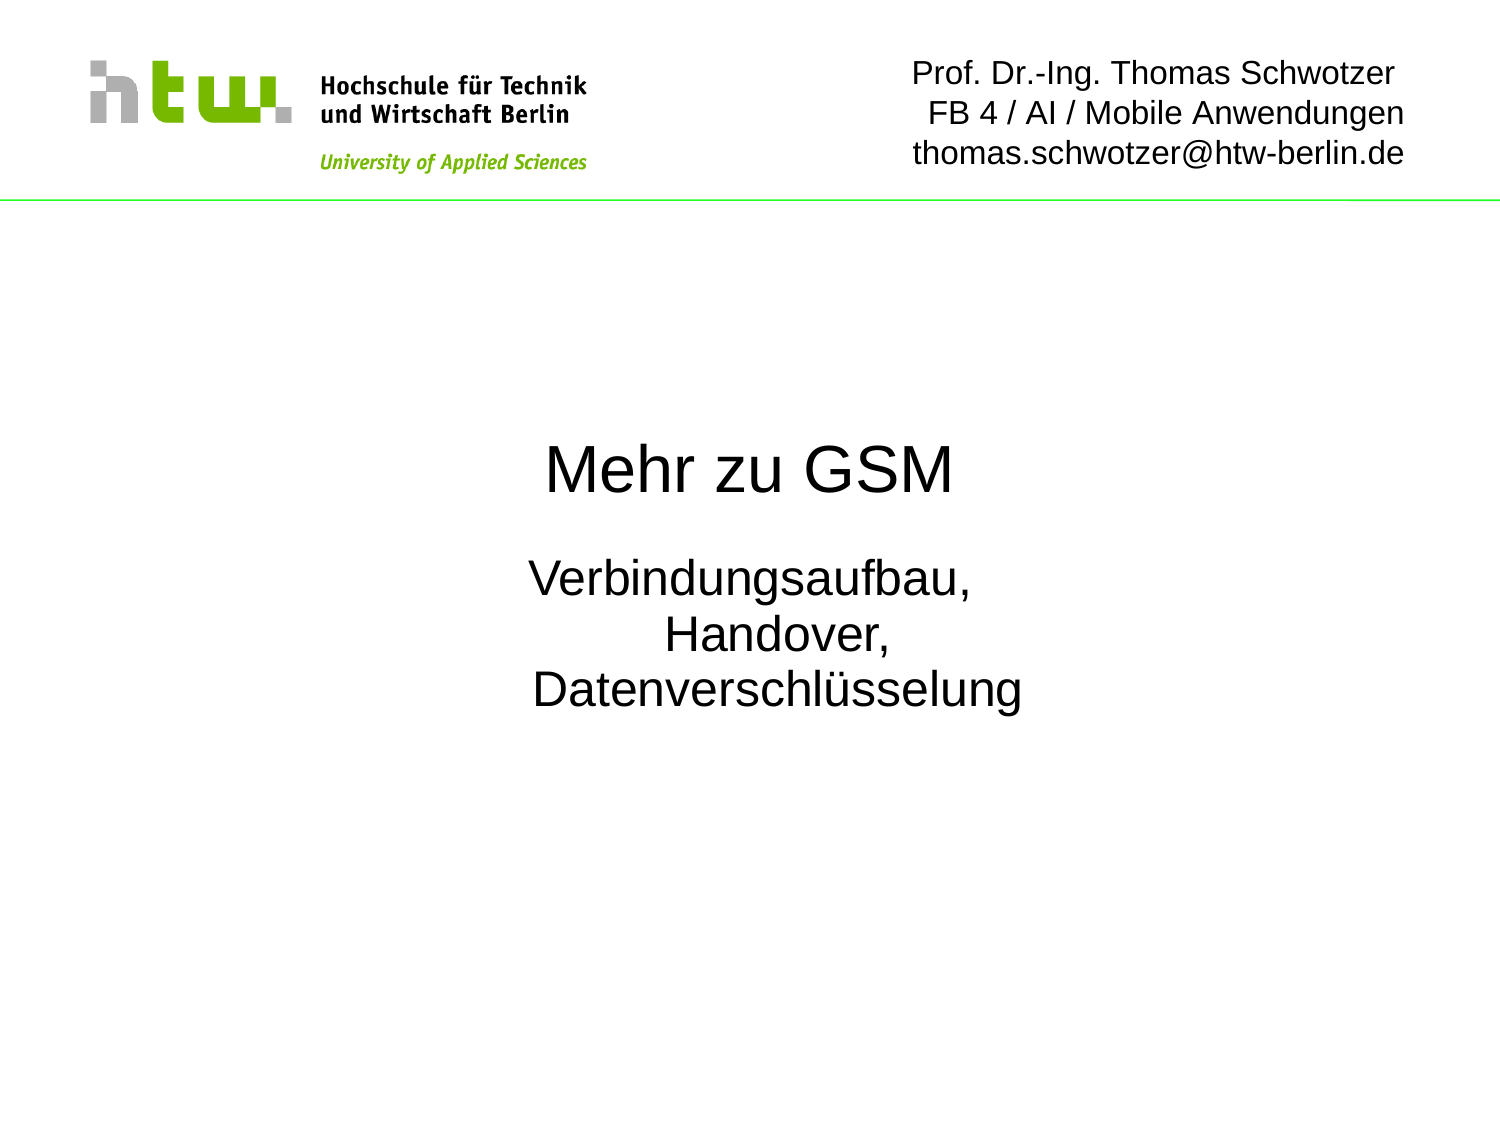

Verbindungsaufbau,
Handover,
Datenverschlüsselung
# Mehr zu GSM